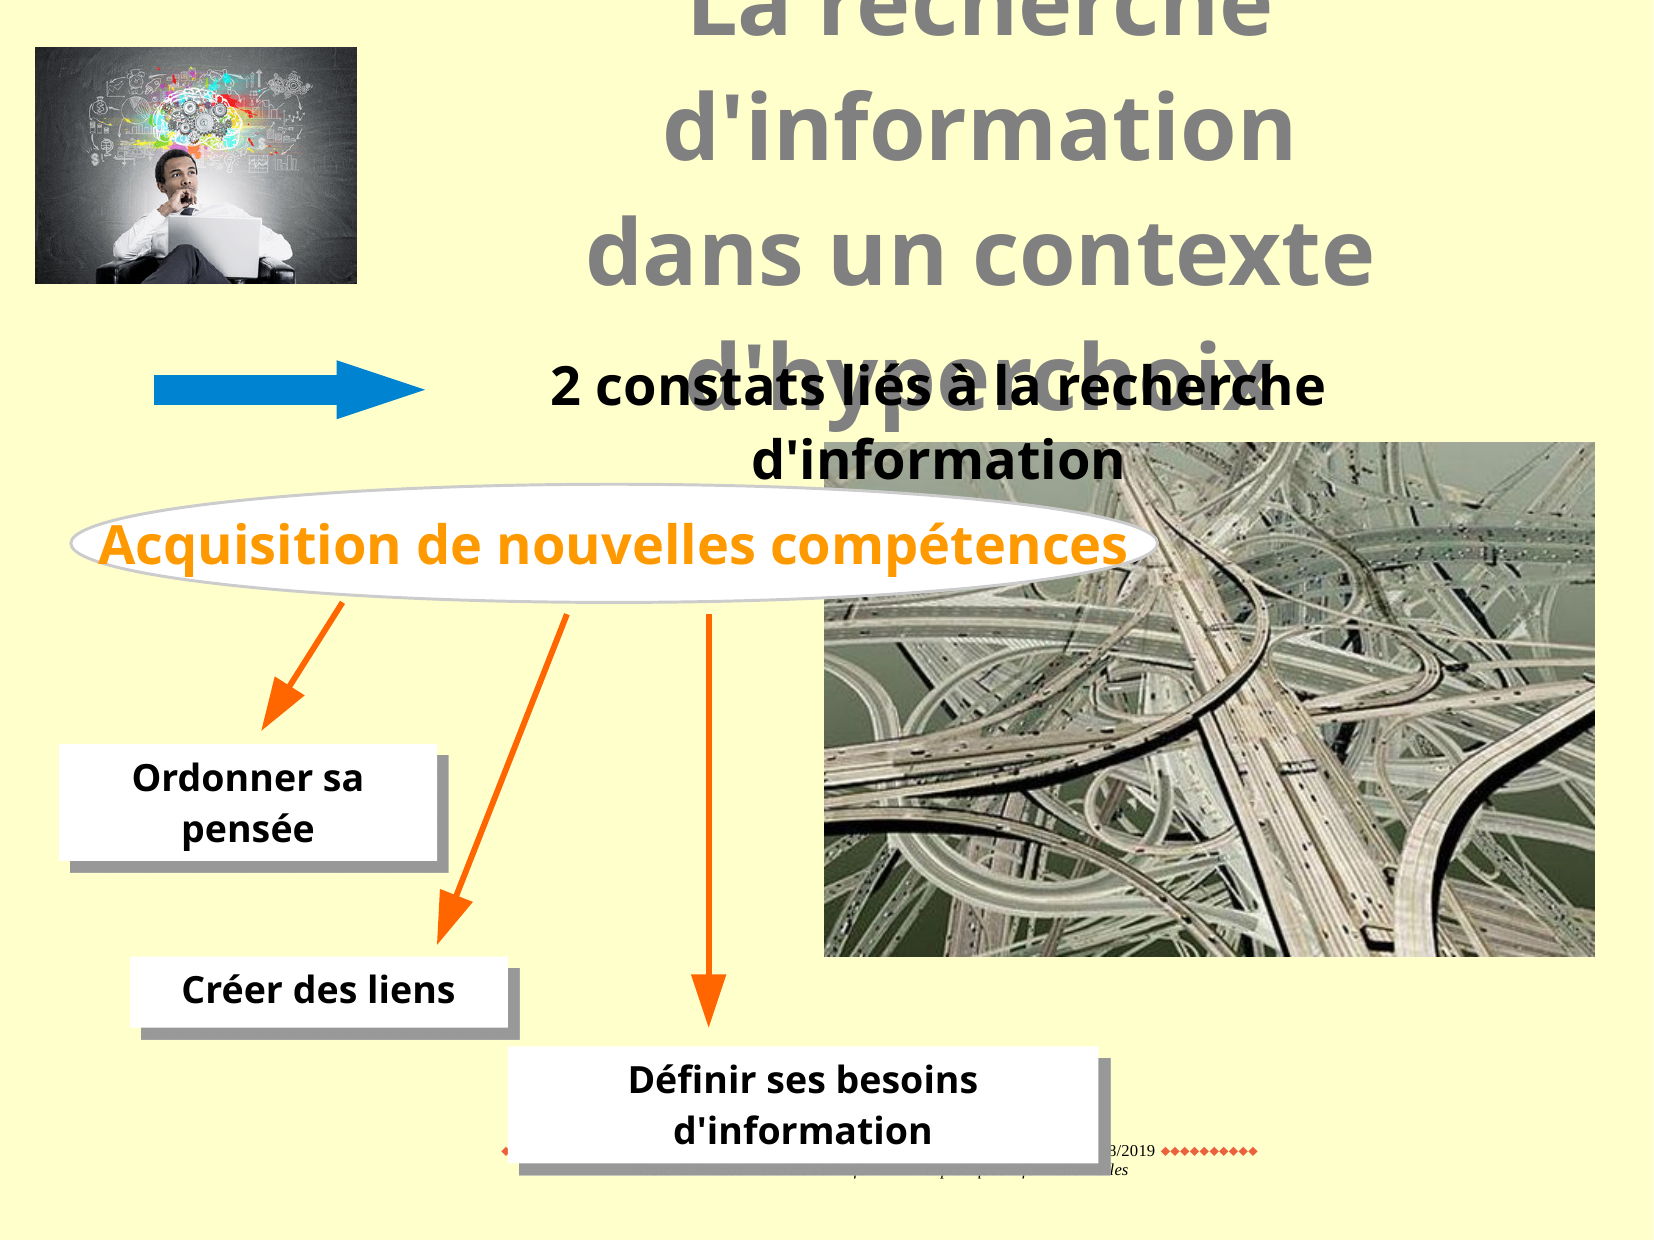

La recherche d'information
dans un contexte d'hyperchoix
2 constats liés à la recherche d'information
Acquisition de nouvelles compétences
Ordonner sa pensée
Créer des liens
Définir ses besoins d'information
#  Viviane Dupart, professeure documentaliste. Collège Charles Gounod, 2018/2019 
Master 1 Prodoc – société de l'information et pratiques informationnelles